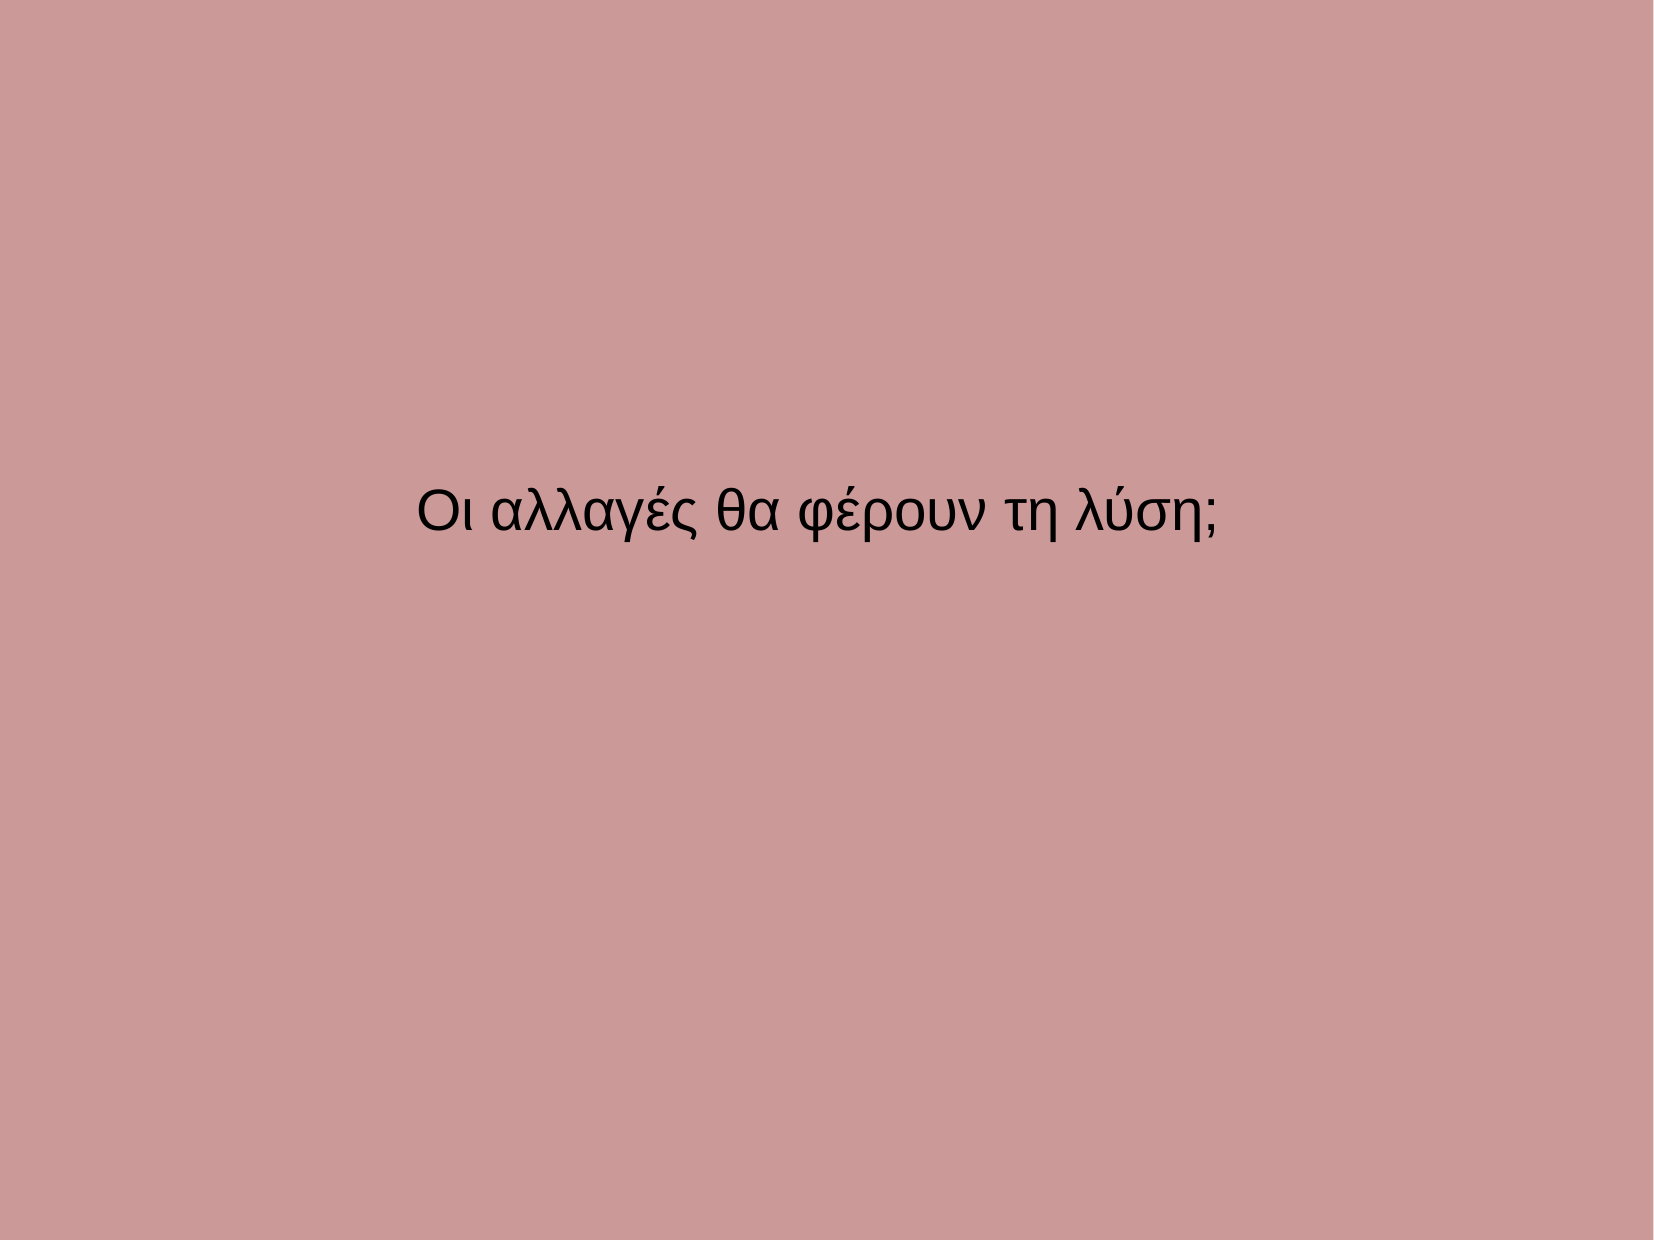

# Οι αλλαγές θα φέρουν τη λύση;